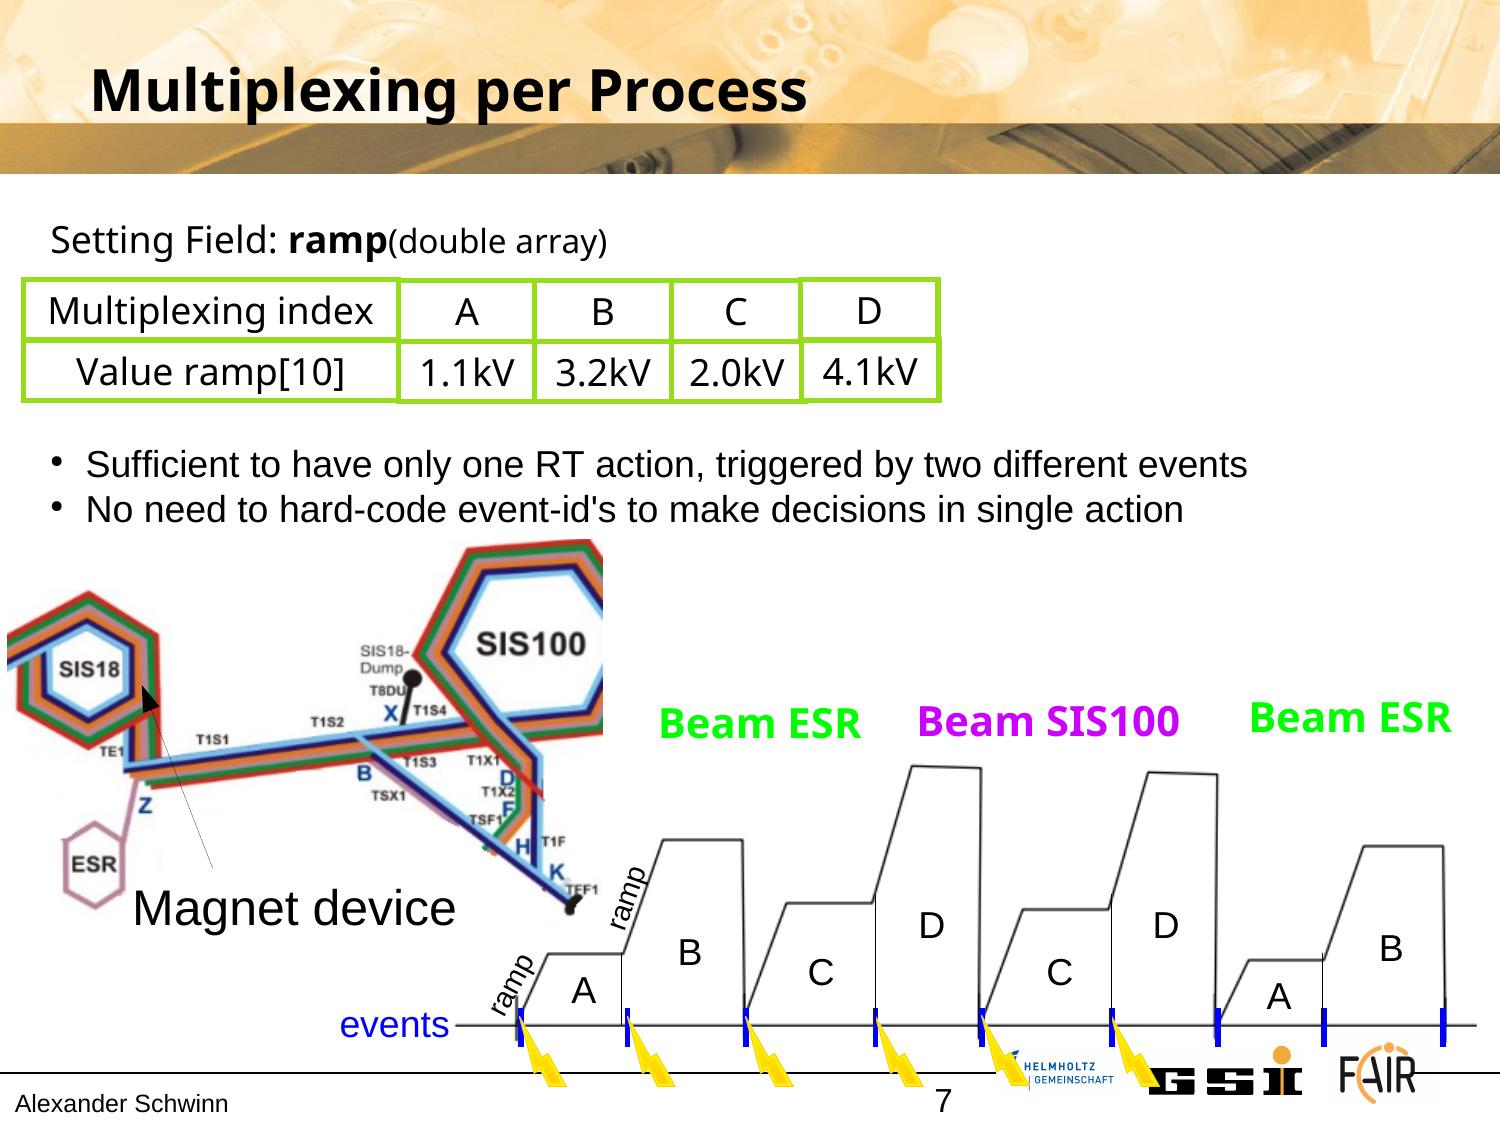

Multiplexing per Process
Setting Field: ramp(double array)
Multiplexing index
D
A
B
C
Value ramp[10]
4.1kV
1.1kV
3.2kV
2.0kV
Sufficient to have only one RT action, triggered by two different events
No need to hard-code event-id's to make decisions in single action
Magnet device
Beam ESR
Beam SIS100
Beam ESR
ramp
D
D
B
B
C
C
A
ramp
A
events
7